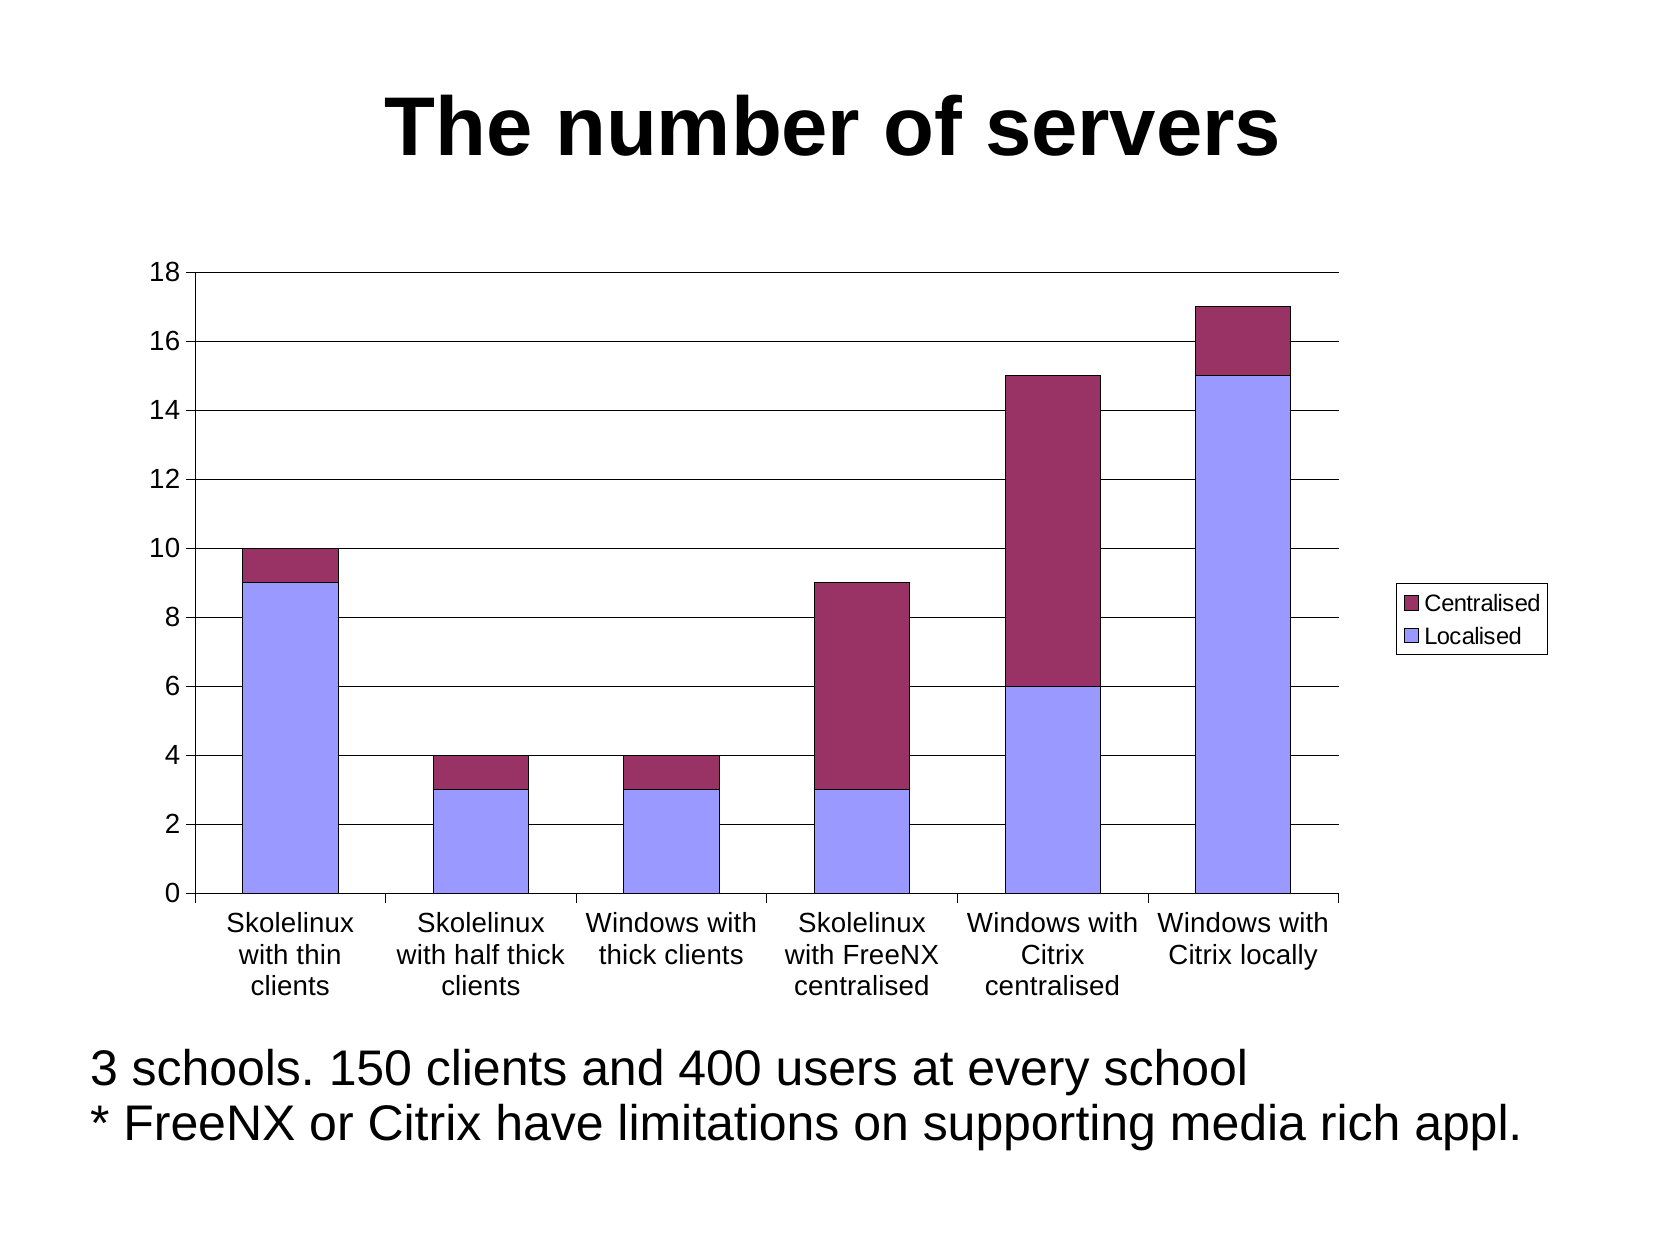

The number of servers
### Chart
| Category | Localised | Centralised |
|---|---|---|
| Skolelinux with thin clients | 9.0 | 1.0 |
| Skolelinux with half thick clients | 3.0 | 1.0 |
| Windows with thick clients | 3.0 | 1.0 |
| Skolelinux with FreeNX centralised | 3.0 | 6.0 |
| Windows with Citrix centralised | 6.0 | 9.0 |
| Windows with Citrix locally | 15.0 | 2.0 |3 schools. 150 clients and 400 users at every school
* FreeNX or Citrix have limitations on supporting media rich appl.